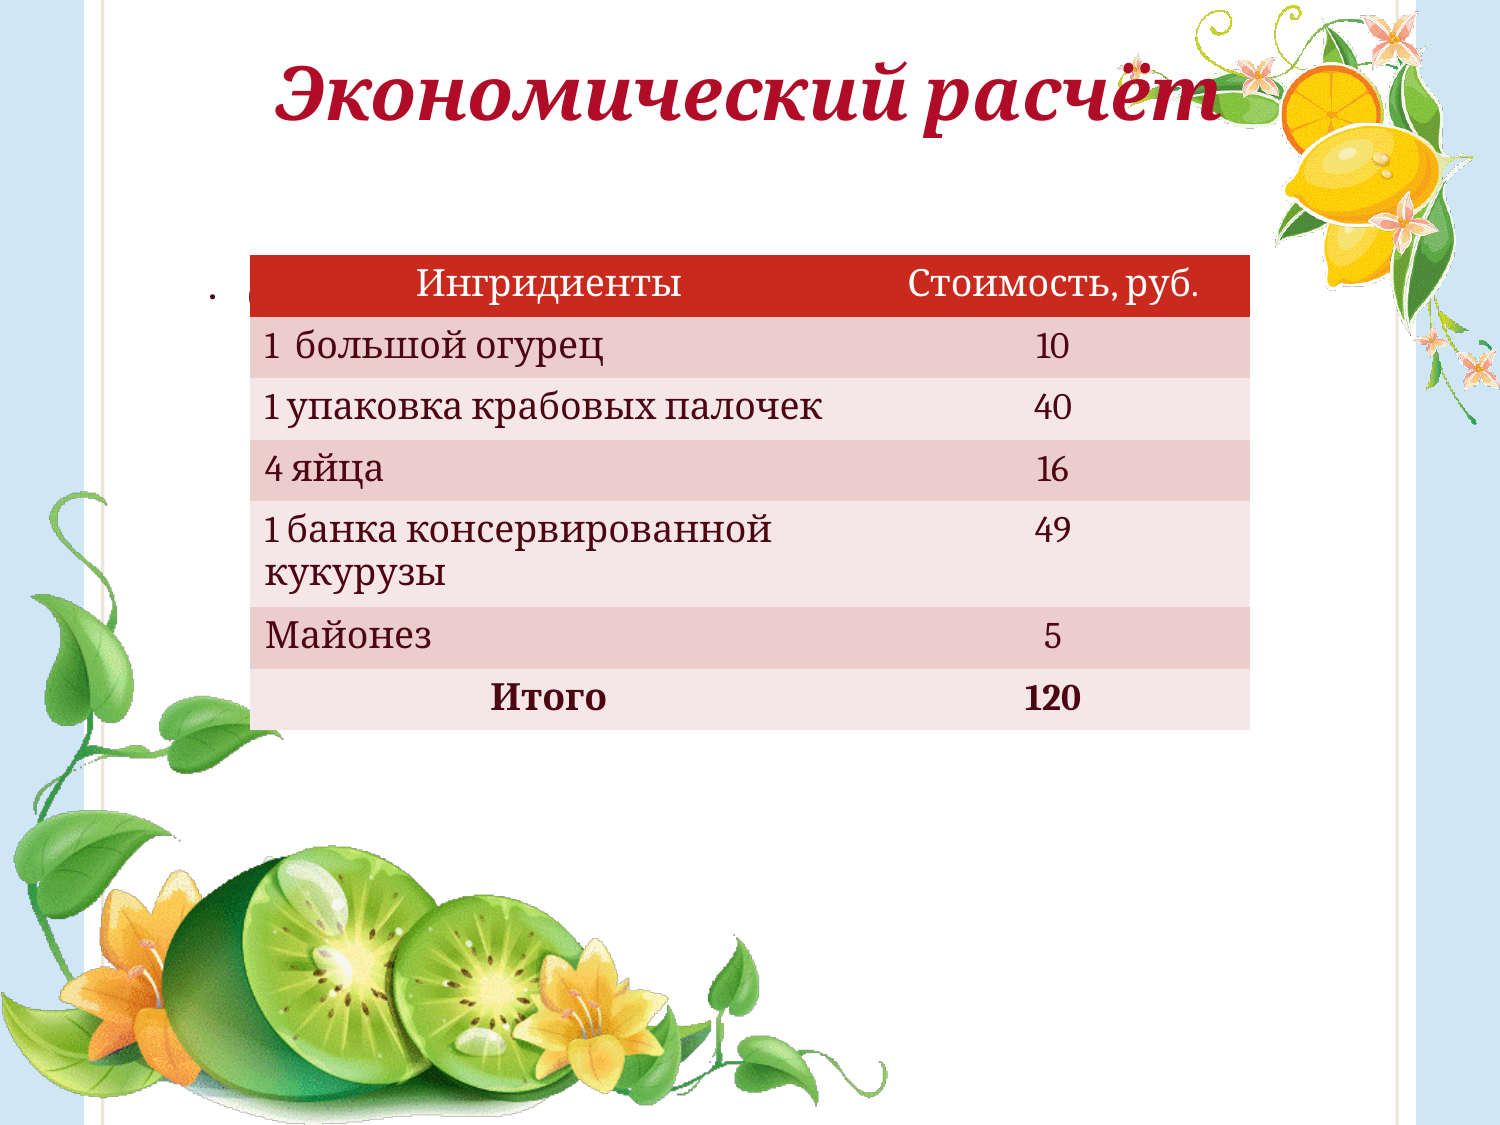

# Экономический расчёт
| Ингридиенты | Стоимость, руб. |
| --- | --- |
| 1 большой огурец | 10 |
| 1 упаковка крабовых палочек | 40 |
| 4 яйца | 16 |
| 1 банка консервированной кукурузы | 49 |
| Майонез | 5 |
| Итого | 120 |
Огурец -